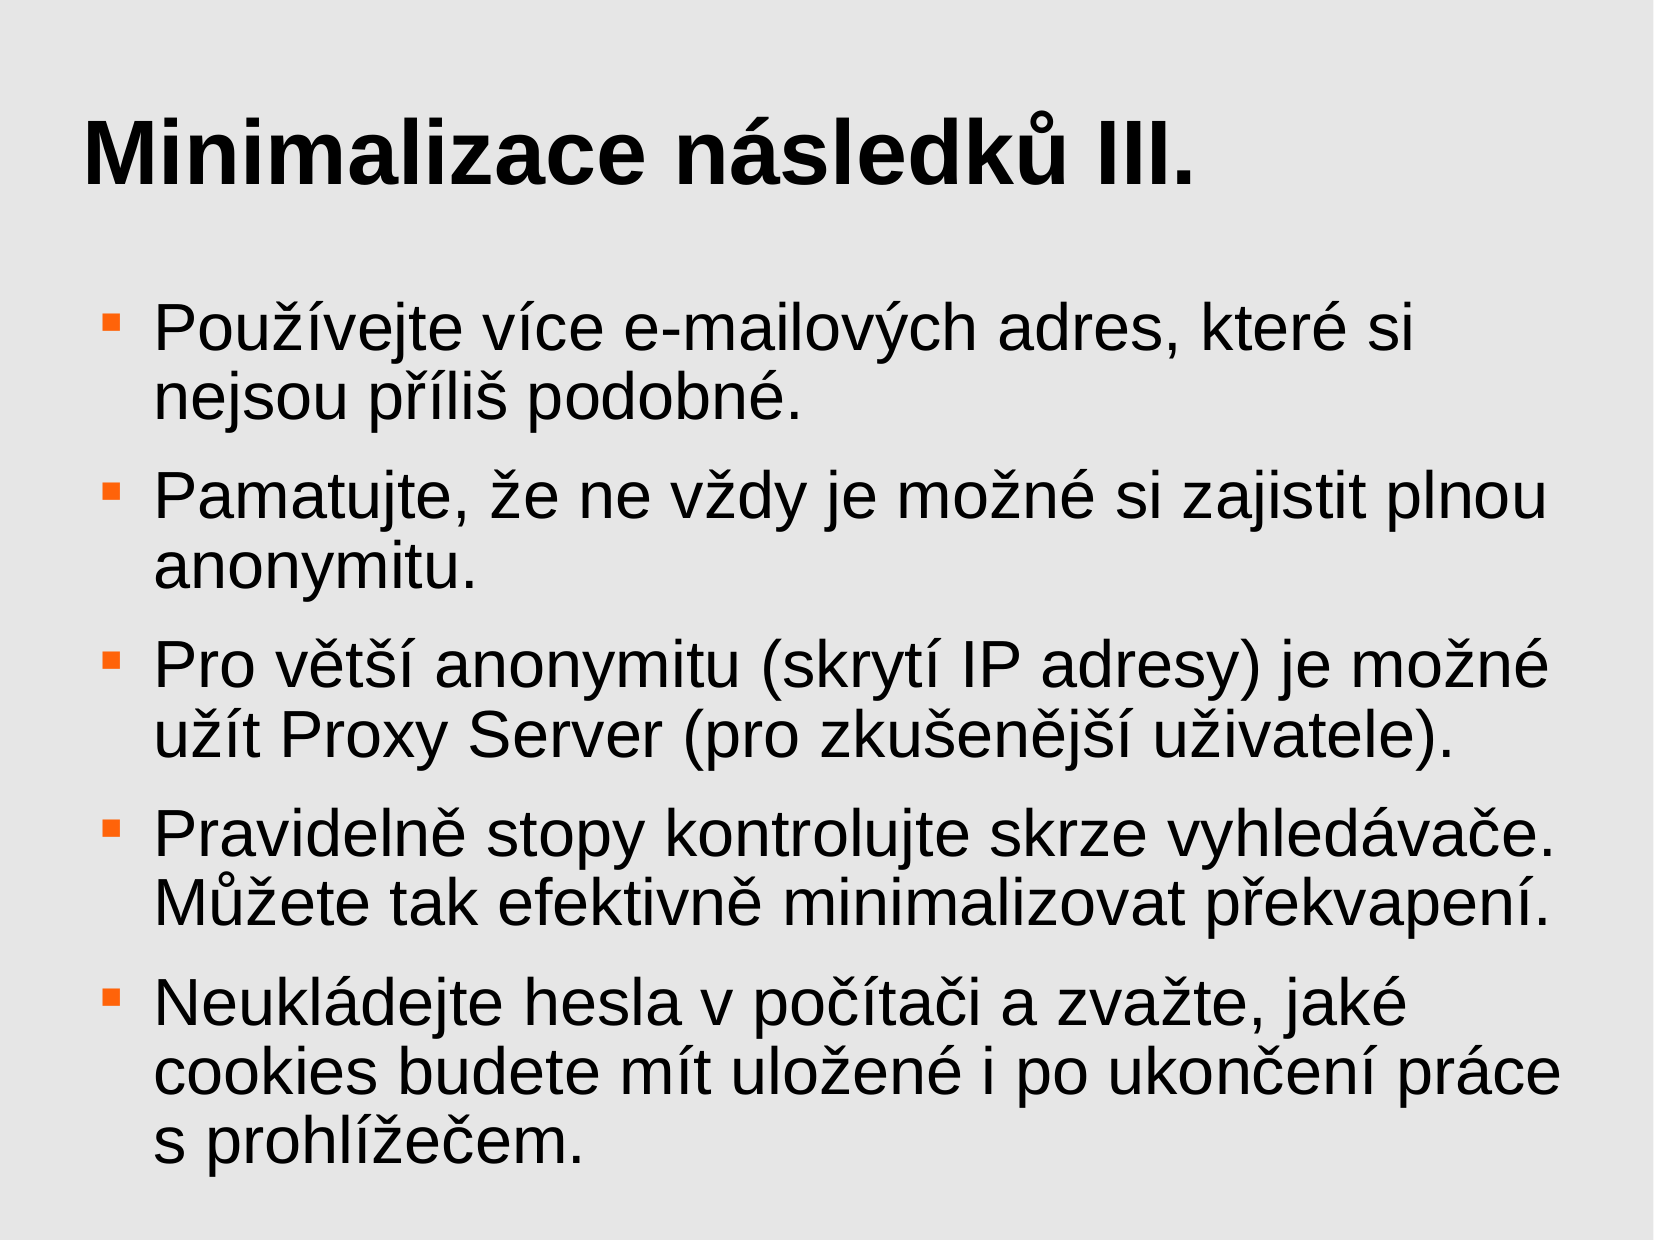

# Minimalizace následků III.
Používejte více e-mailových adres, které si nejsou příliš podobné.
Pamatujte, že ne vždy je možné si zajistit plnou anonymitu.
Pro větší anonymitu (skrytí IP adresy) je možné užít Proxy Server (pro zkušenější uživatele).
Pravidelně stopy kontrolujte skrze vyhledávače. Můžete tak efektivně minimalizovat překvapení.
Neukládejte hesla v počítači a zvažte, jaké cookies budete mít uložené i po ukončení práce s prohlížečem.